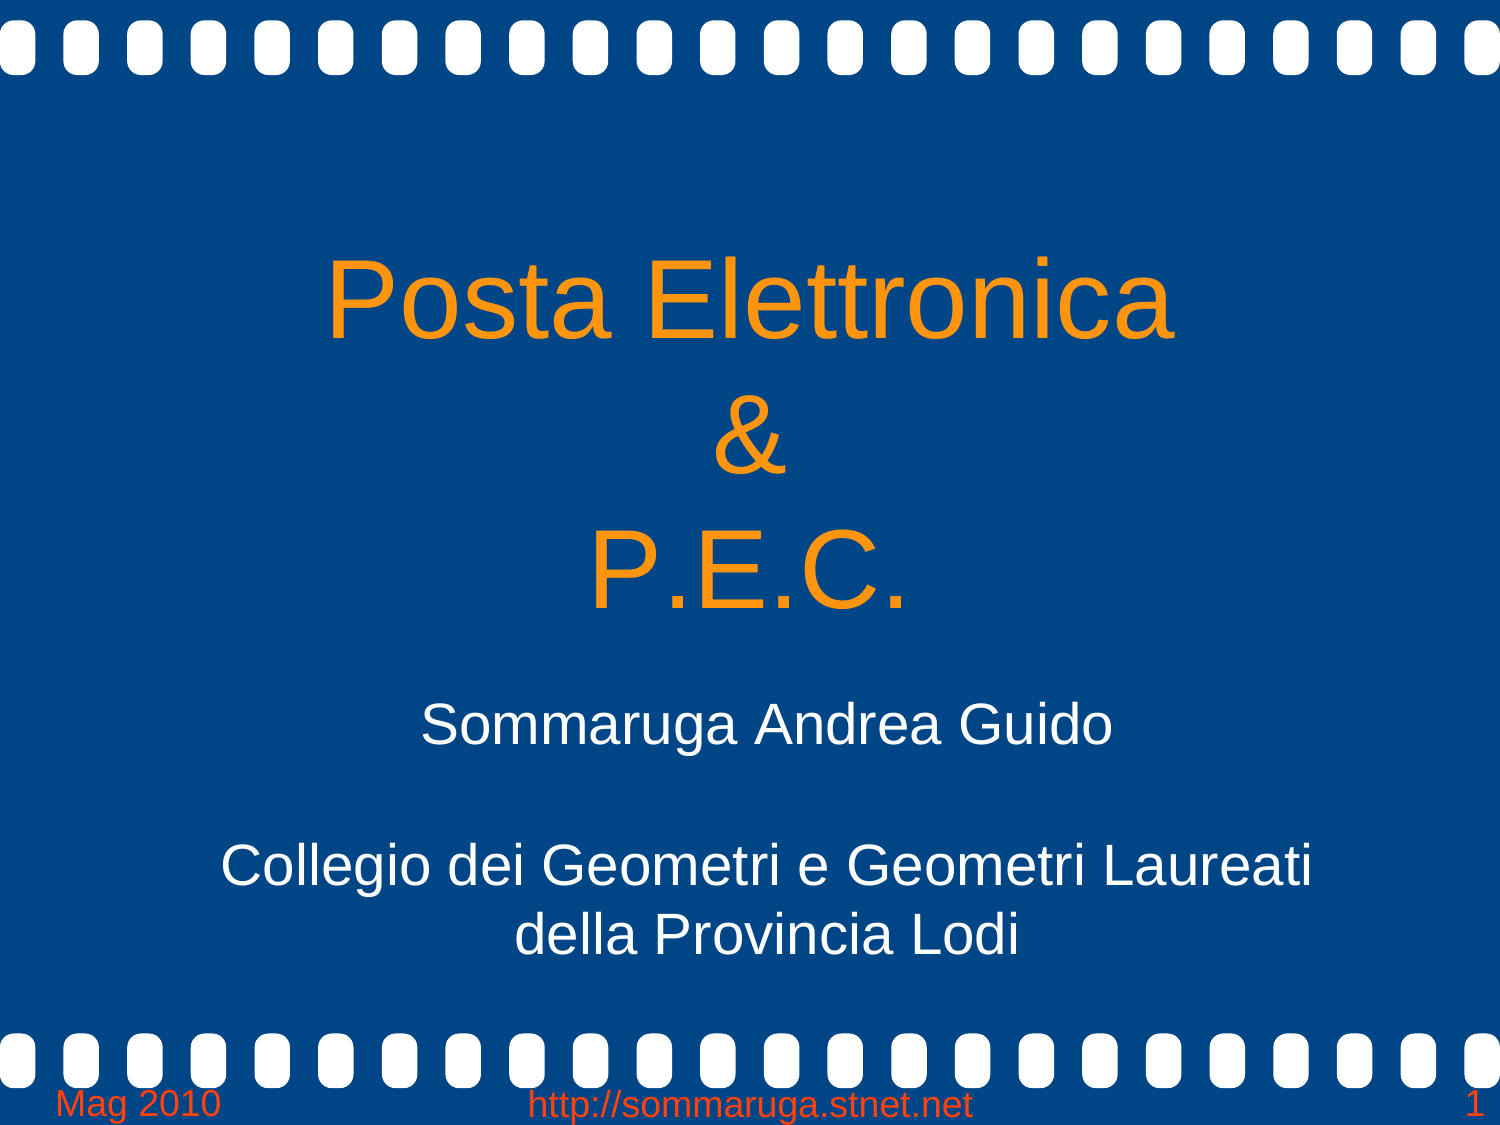

# Posta Elettronica & P.E.C.
Sommaruga Andrea Guido
Collegio dei Geometri e Geometri Laureati
della Provincia Lodi